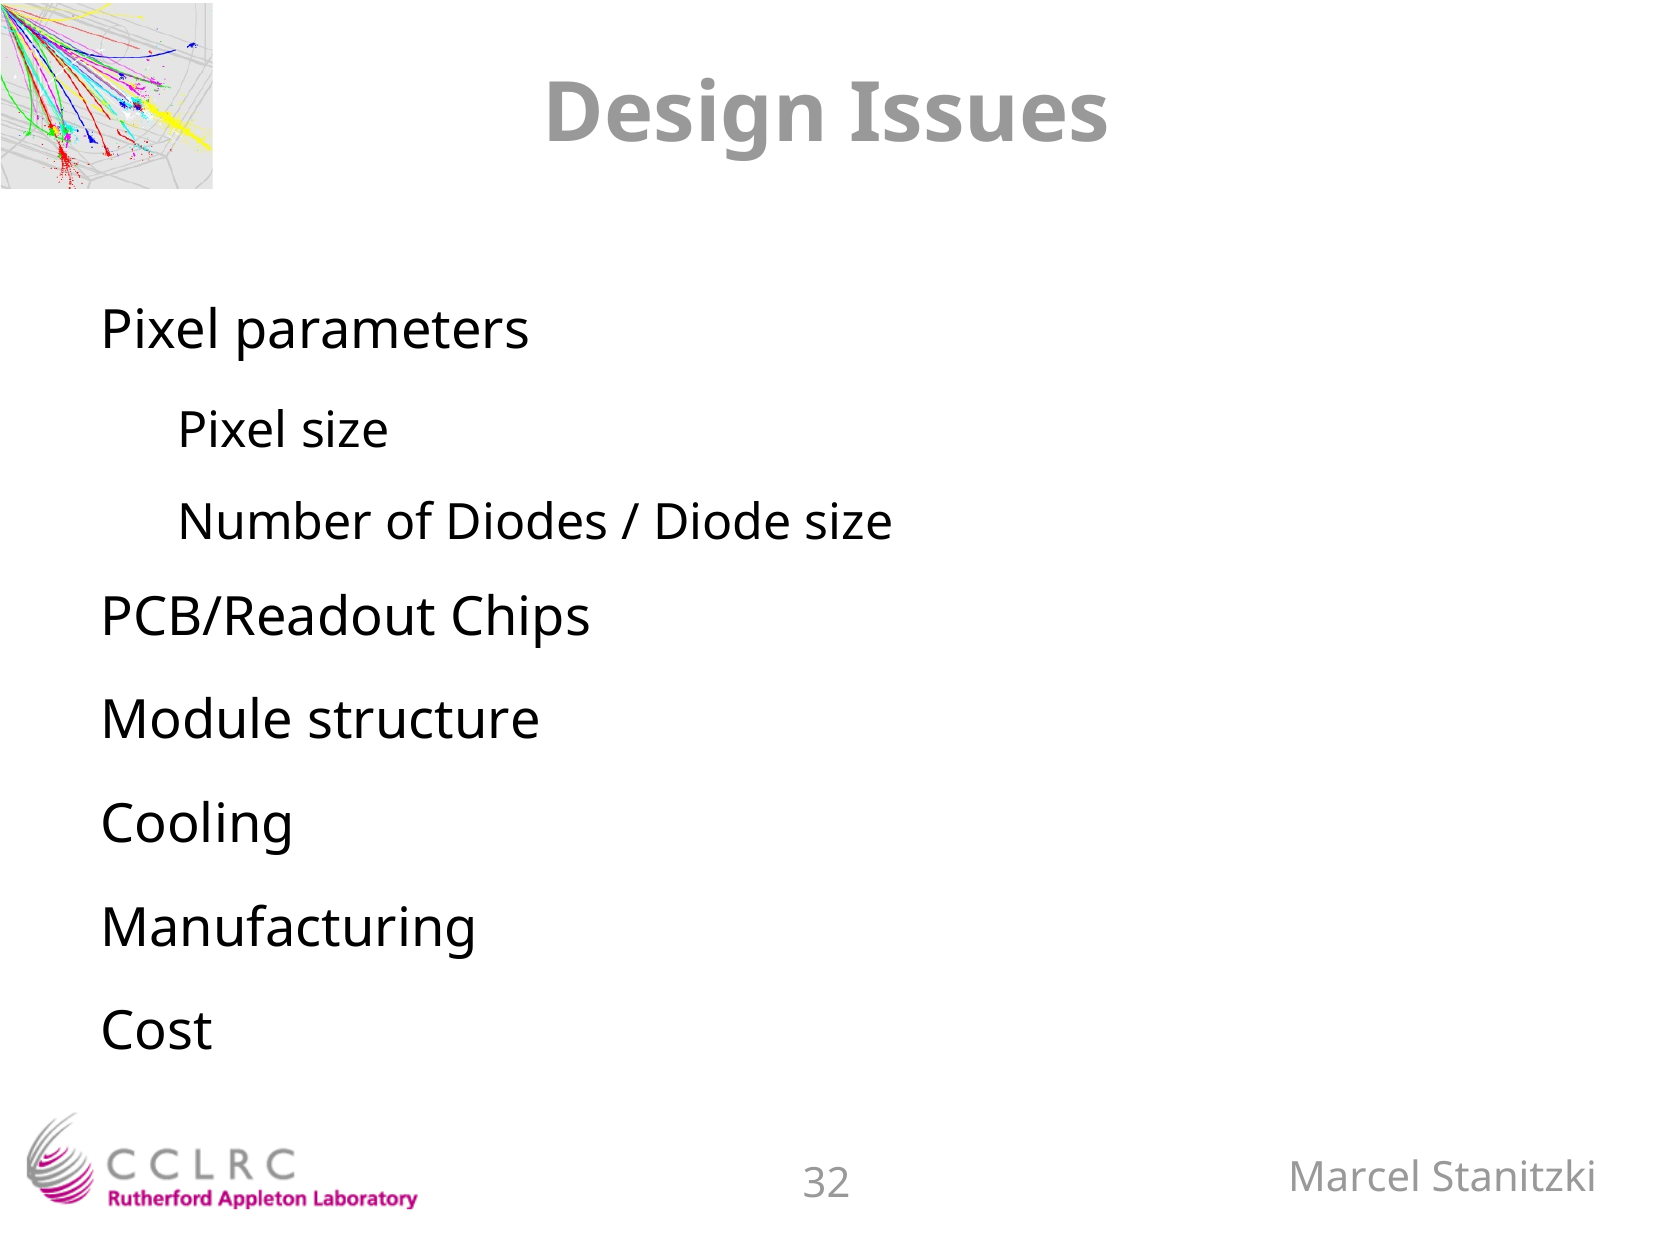

# Design Issues
Pixel parameters
Pixel size
Number of Diodes / Diode size
PCB/Readout Chips
Module structure
Cooling
Manufacturing
Cost